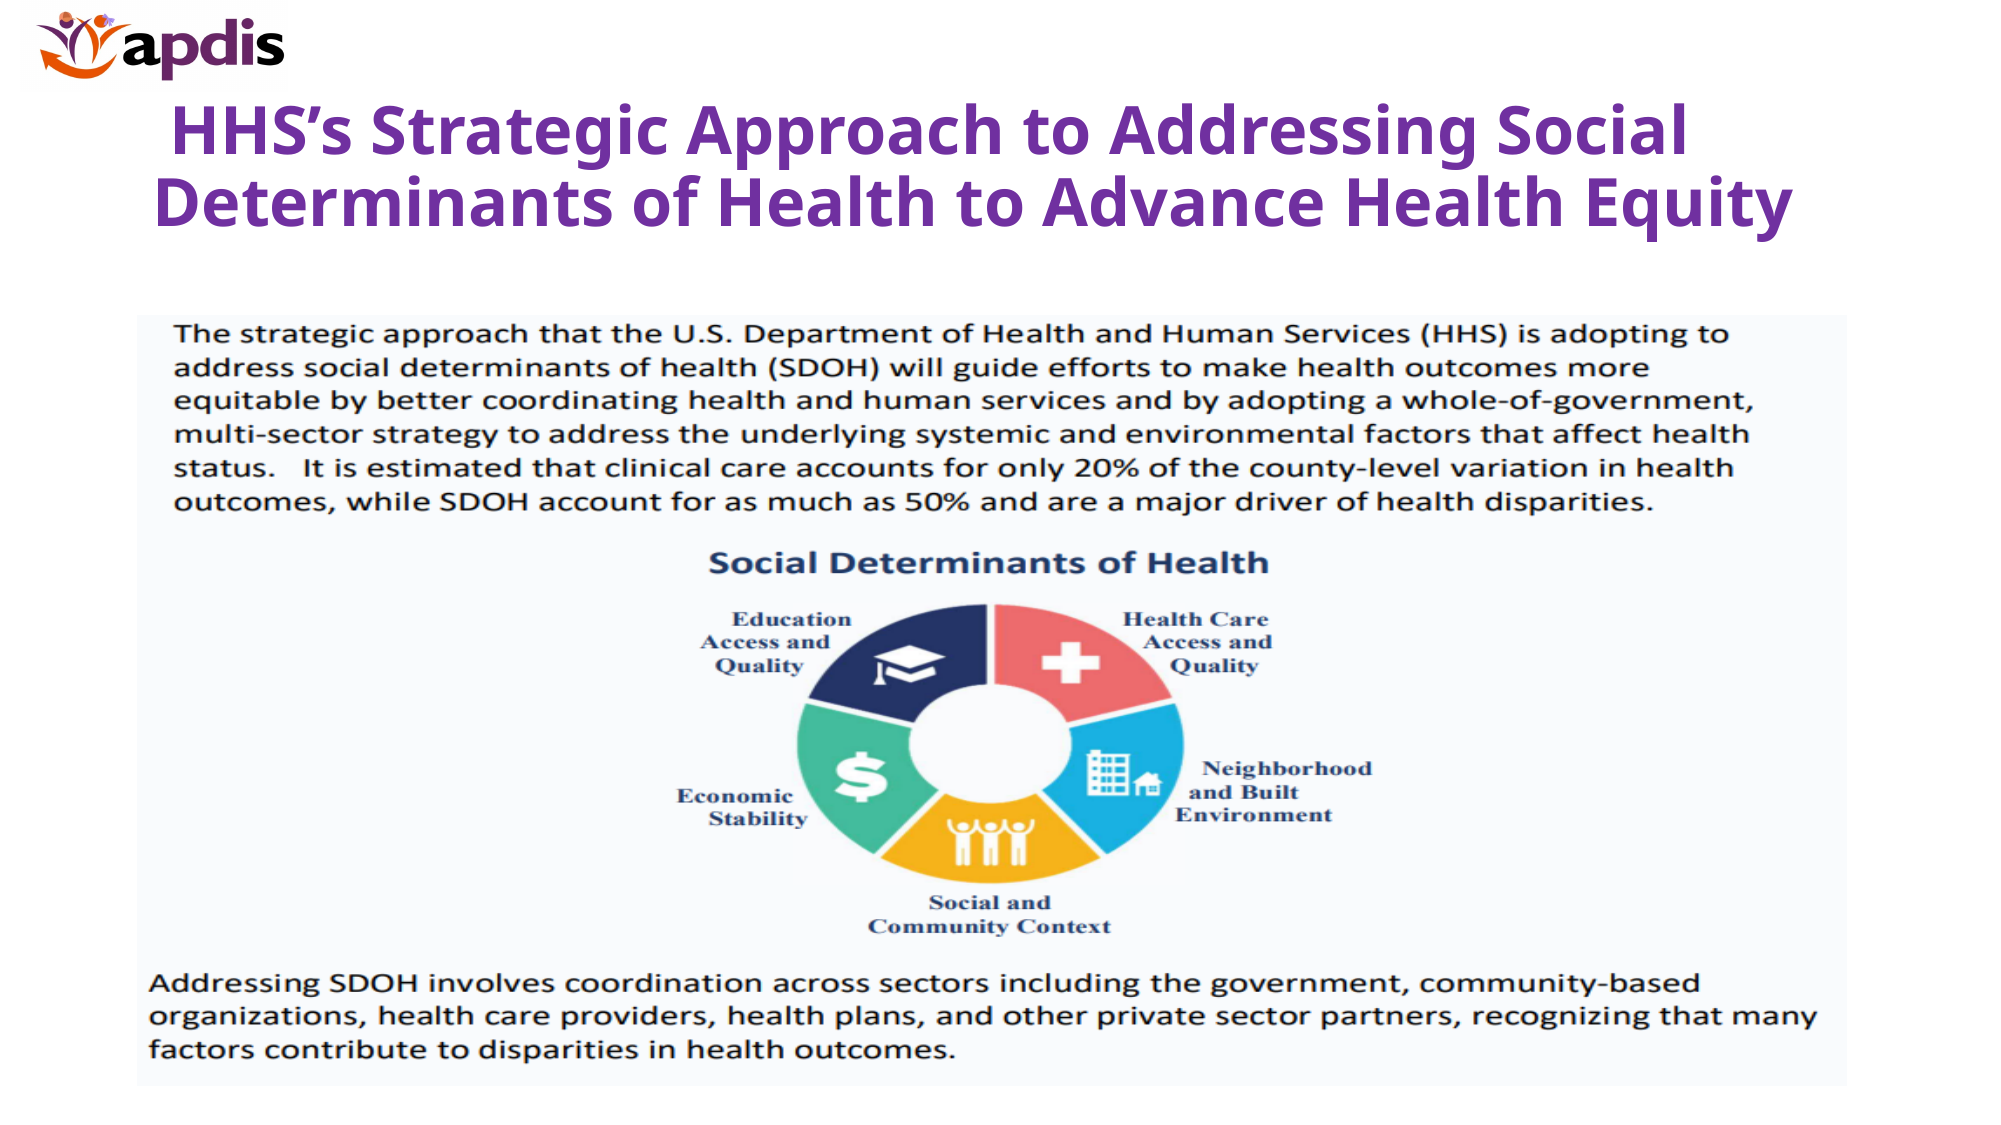

# HHS’s Strategic Approach to Addressing Social Determinants of Health to Advance Health Equity